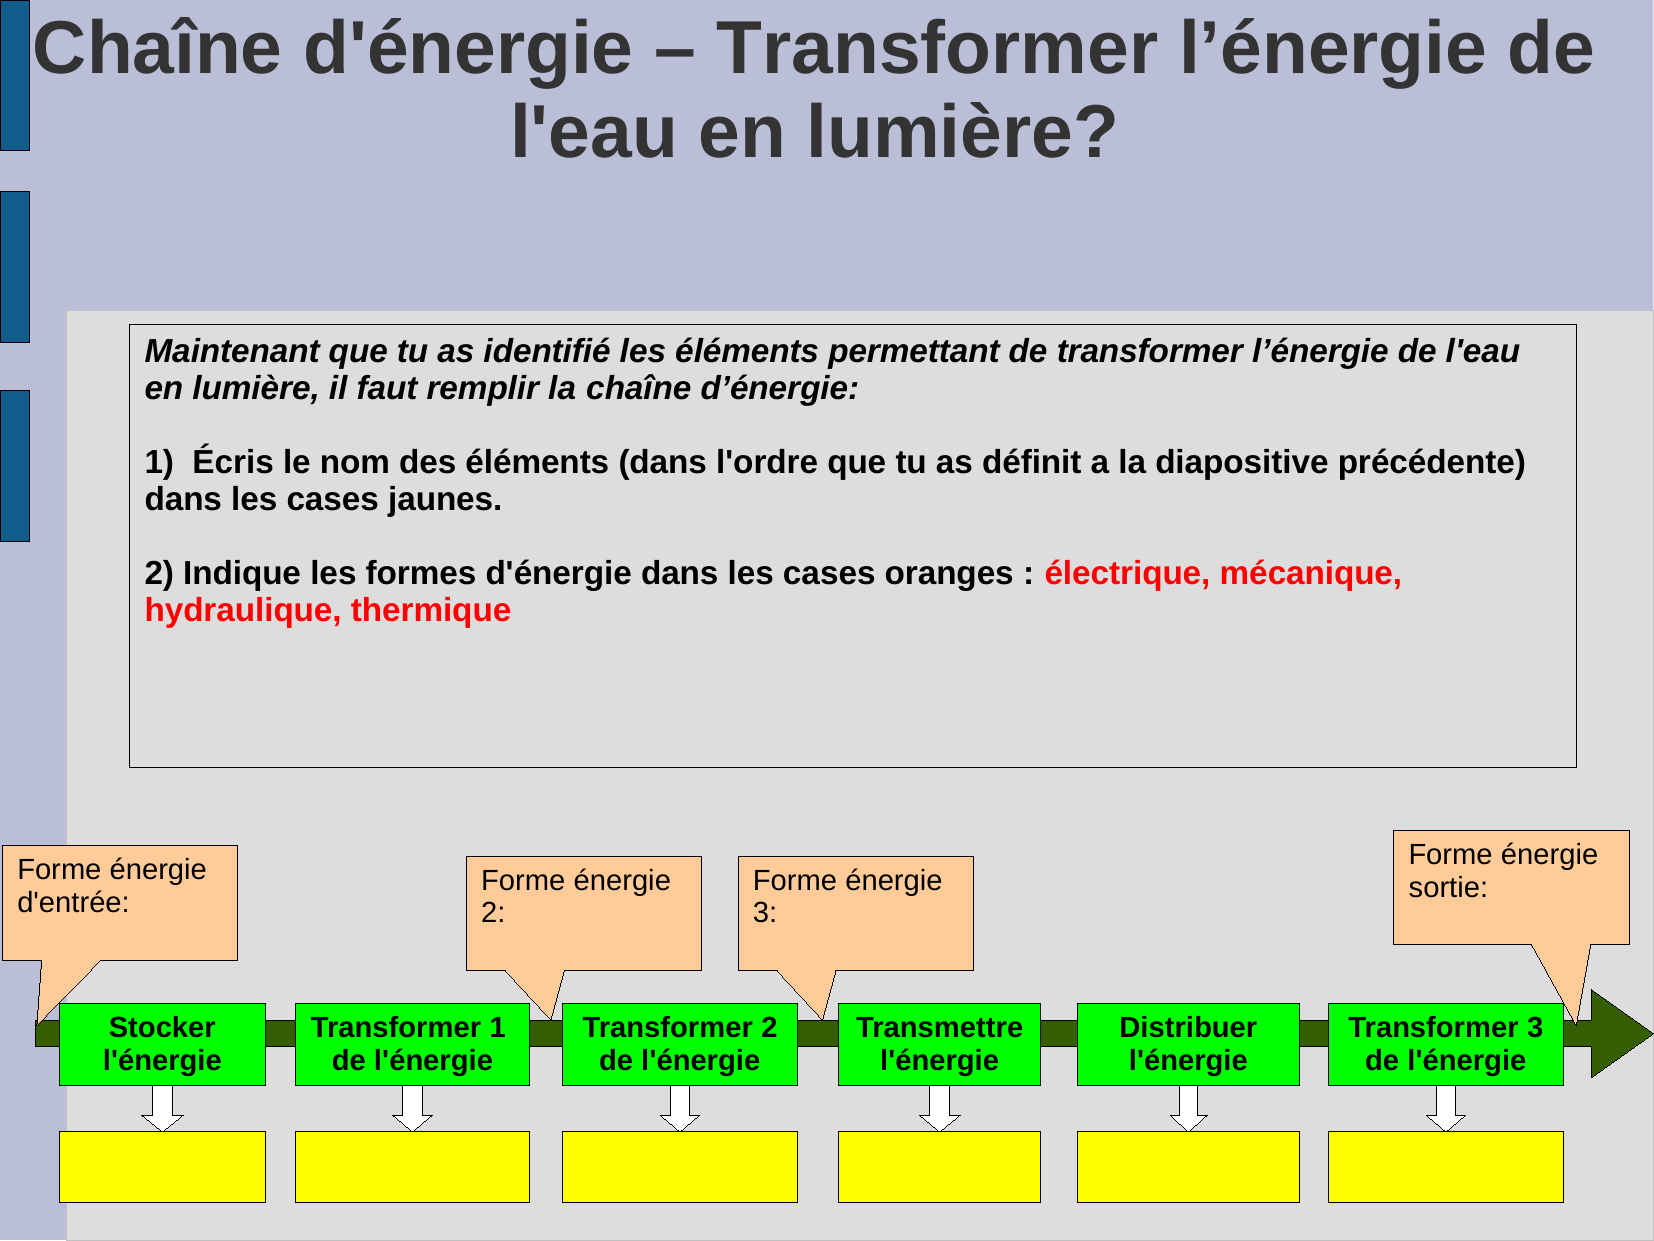

# Chaîne d'énergie – Transformer l’énergie de l'eau en lumière?
Maintenant que tu as identifié les éléments permettant de transformer l’énergie de l'eau en lumière, il faut remplir la chaîne d’énergie:
1) Écris le nom des éléments (dans l'ordre que tu as définit a la diapositive précédente) dans les cases jaunes.
2) Indique les formes d'énergie dans les cases oranges : électrique, mécanique, hydraulique, thermique
Forme énergie sortie:
Forme énergie d'entrée:
Forme énergie 2:
Forme énergie 3:
Stocker l'énergie
Transformer 1 de l'énergie
Transformer 2 de l'énergie
Transmettre l'énergie
Distribuer l'énergie
Transformer 3 de l'énergie